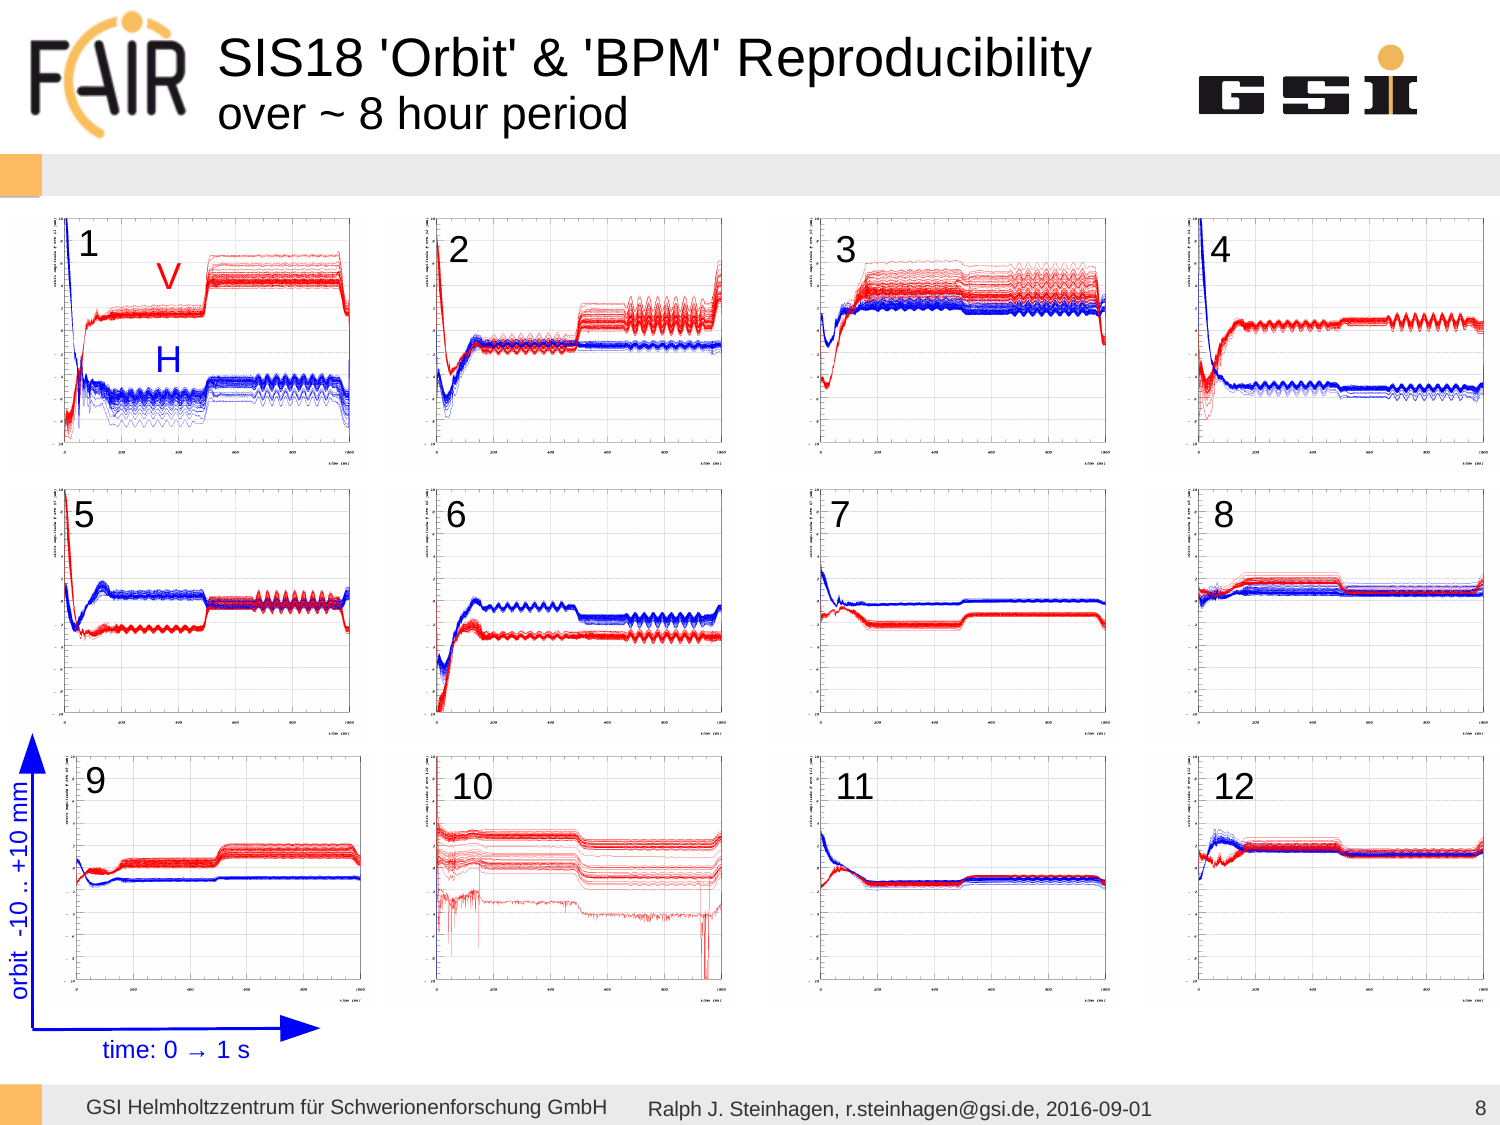

# SIS18 'Orbit' & 'BPM' Reproducibility over ~ 8 hour period
1
2
3
4
V
H
5
6
7
8
orbit -10 .. +10 mm
9
10
11
12
time: 0 → 1 s